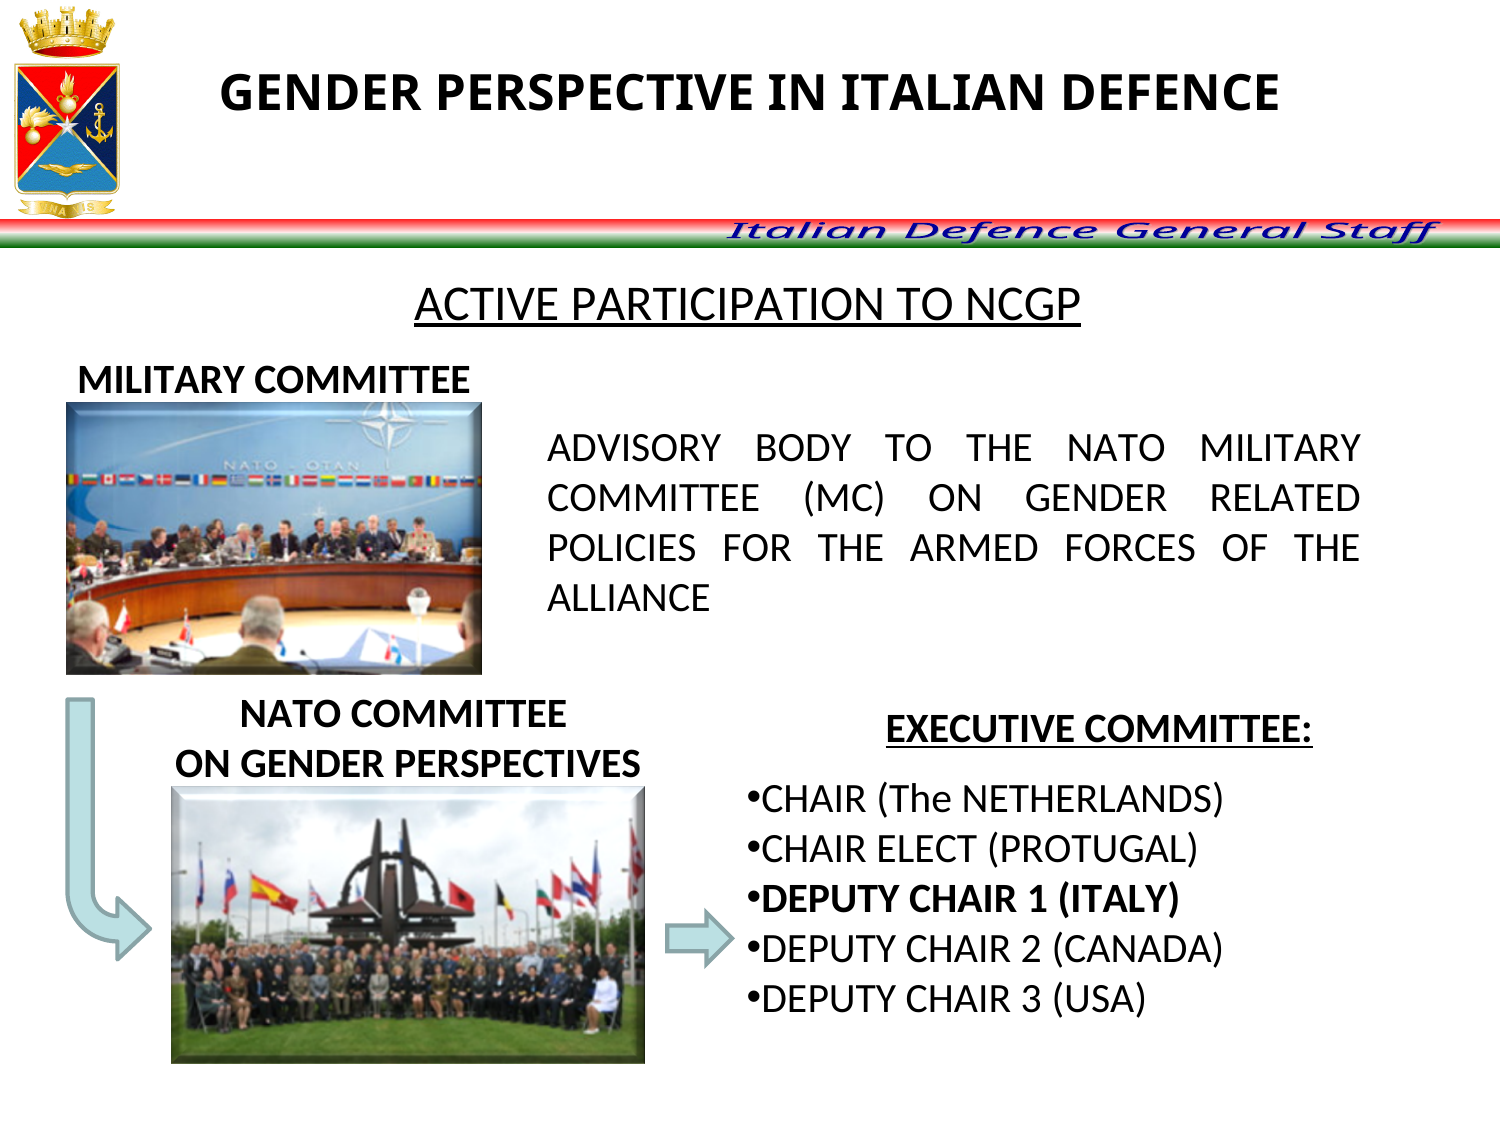

GENDER PERSPECTIVE IN ITALIAN DEFENCE
ACTIVE PARTICIPATION TO NCGP
MILITARY COMMITTEE
ADVISORY BODY TO THE NATO MILITARY COMMITTEE (MC) ON GENDER RELATED POLICIES FOR THE ARMED FORCES OF THE ALLIANCE
NATO COMMITTEE
ON GENDER PERSPECTIVES
EXECUTIVE COMMITTEE:
CHAIR (The NETHERLANDS)
CHAIR ELECT (PROTUGAL)
DEPUTY CHAIR 1 (ITALY)
DEPUTY CHAIR 2 (CANADA)
DEPUTY CHAIR 3 (USA)